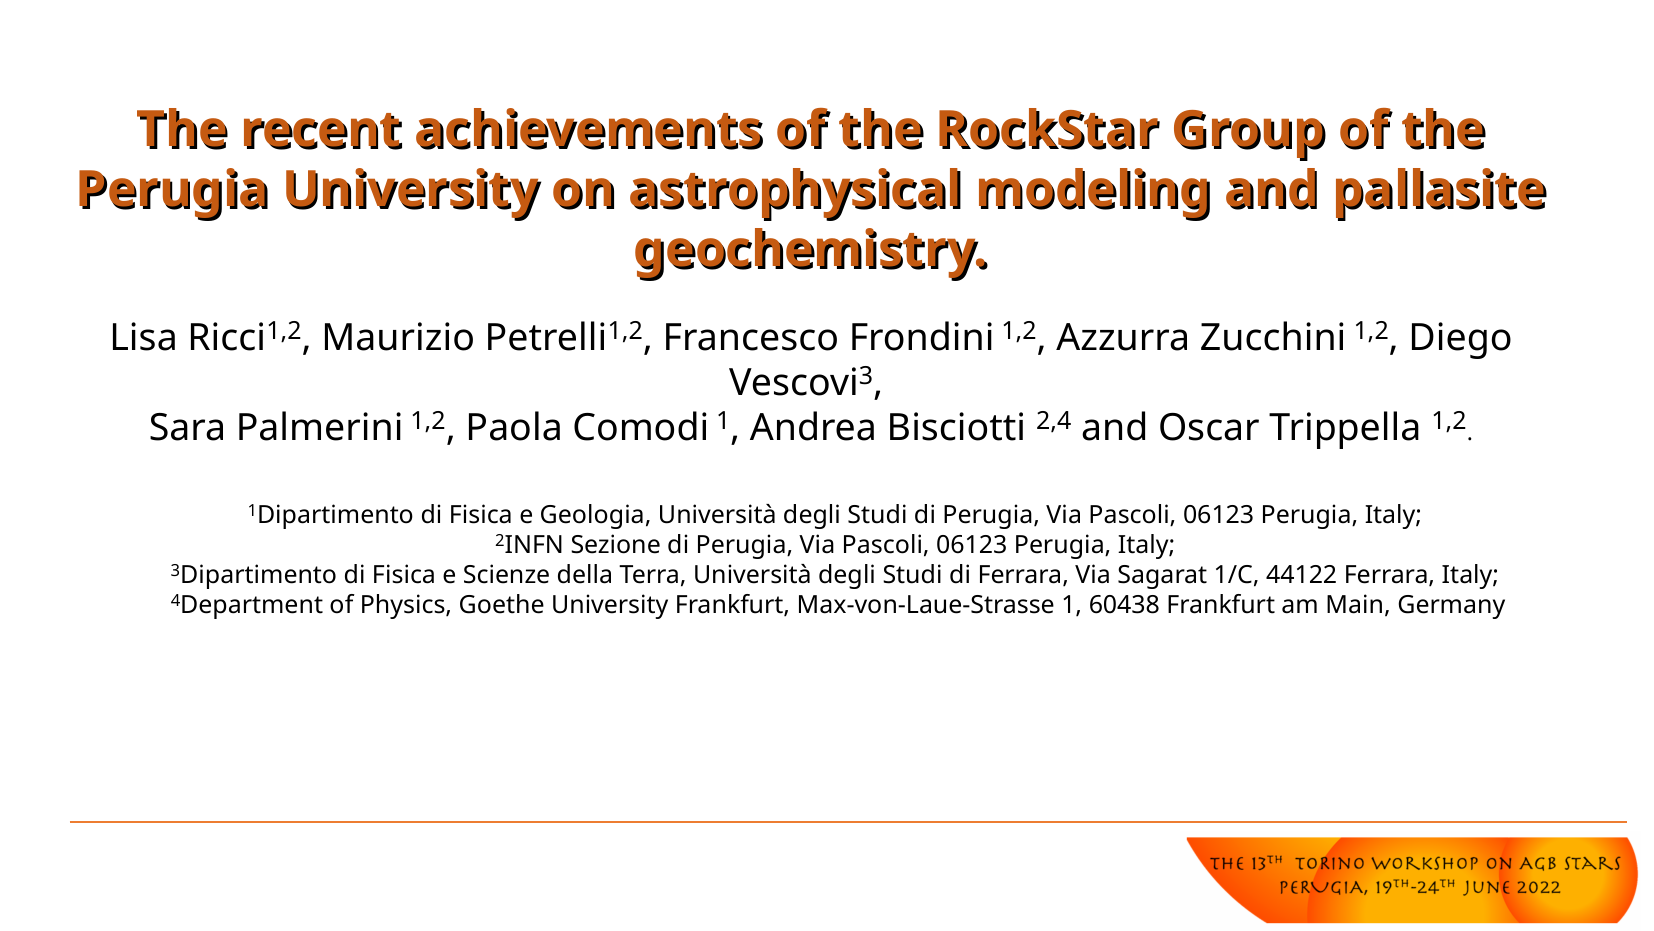

The recent achievements of the RockStar Group of the Perugia University on astrophysical modeling and pallasite geochemistry.
Lisa Ricci1,2, Maurizio Petrelli1,2, Francesco Frondini 1,2, Azzurra Zucchini 1,2, Diego Vescovi3,
Sara Palmerini 1,2, Paola Comodi 1, Andrea Bisciotti 2,4 and Oscar Trippella 1,2.
1Dipartimento di Fisica e Geologia, Università degli Studi di Perugia, Via Pascoli, 06123 Perugia, Italy;
2INFN Sezione di Perugia, Via Pascoli, 06123 Perugia, Italy;
3Dipartimento di Fisica e Scienze della Terra, Università degli Studi di Ferrara, Via Sagarat 1/C, 44122 Ferrara, Italy;
4Department of Physics, Goethe University Frankfurt, Max-von-Laue-Strasse 1, 60438 Frankfurt am Main, Germany